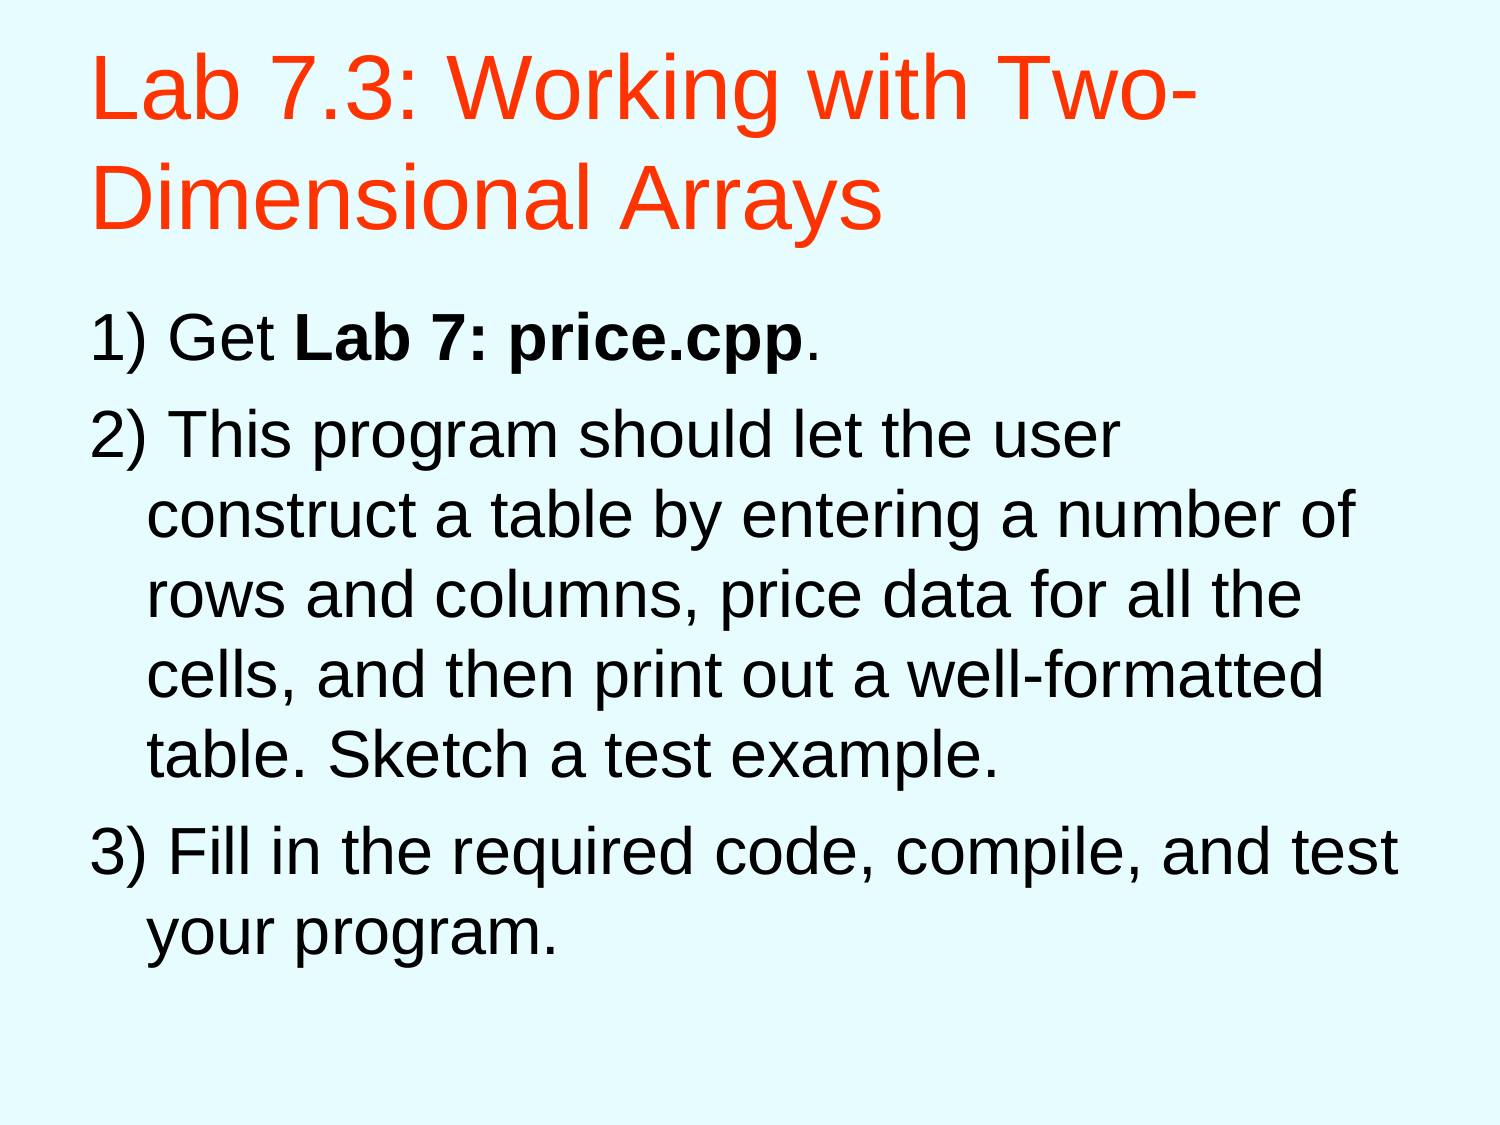

# Lab 7.3: Working with Two-Dimensional Arrays
 Get Lab 7: price.cpp.
 This program should let the user construct a table by entering a number of rows and columns, price data for all the cells, and then print out a well-formatted table. Sketch a test example.
 Fill in the required code, compile, and test your program.